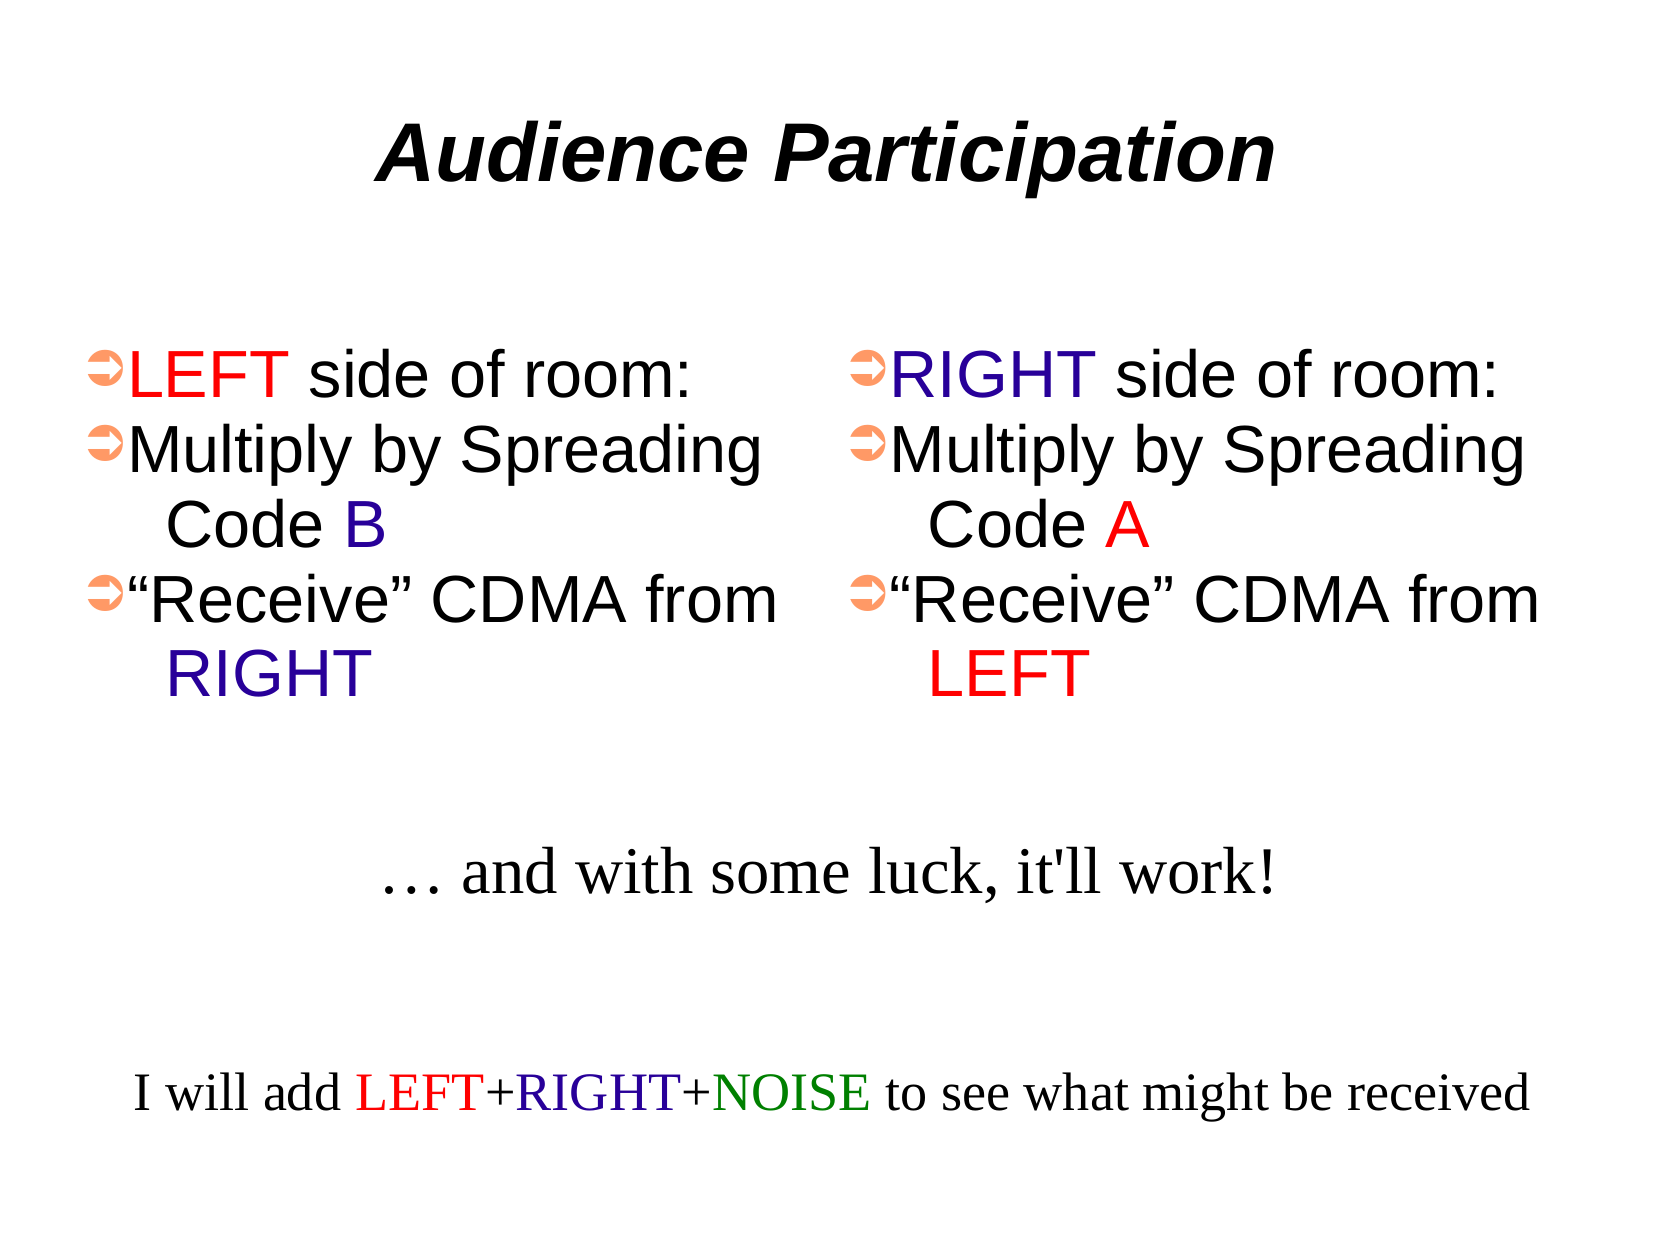

# Audience Participation
LEFT side of room:
Multiply by Spreading Code B
“Receive” CDMA from RIGHT
RIGHT side of room:
Multiply by Spreading Code A
“Receive” CDMA from LEFT
… and with some luck, it'll work!
I will add LEFT+RIGHT+NOISE to see what might be received